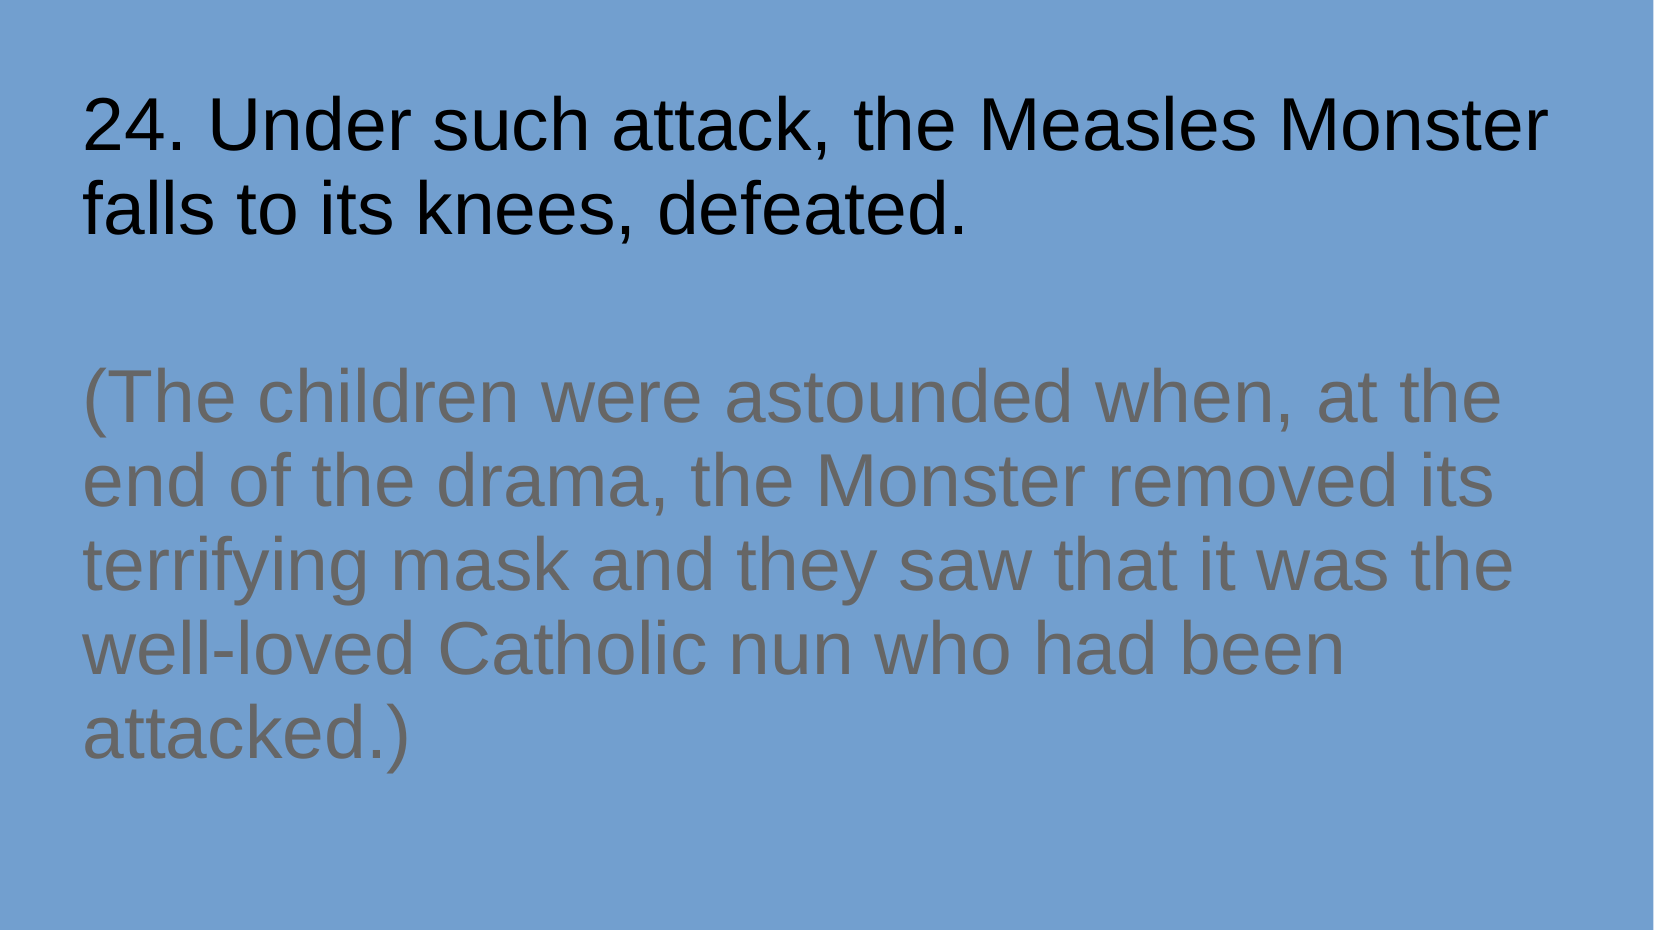

# 24. Under such attack, the Measles Monster falls to its knees, defeated.
(The children were astounded when, at the end of the drama, the Monster removed its terrifying mask and they saw that it was the well-loved Catholic nun who had been attacked.)